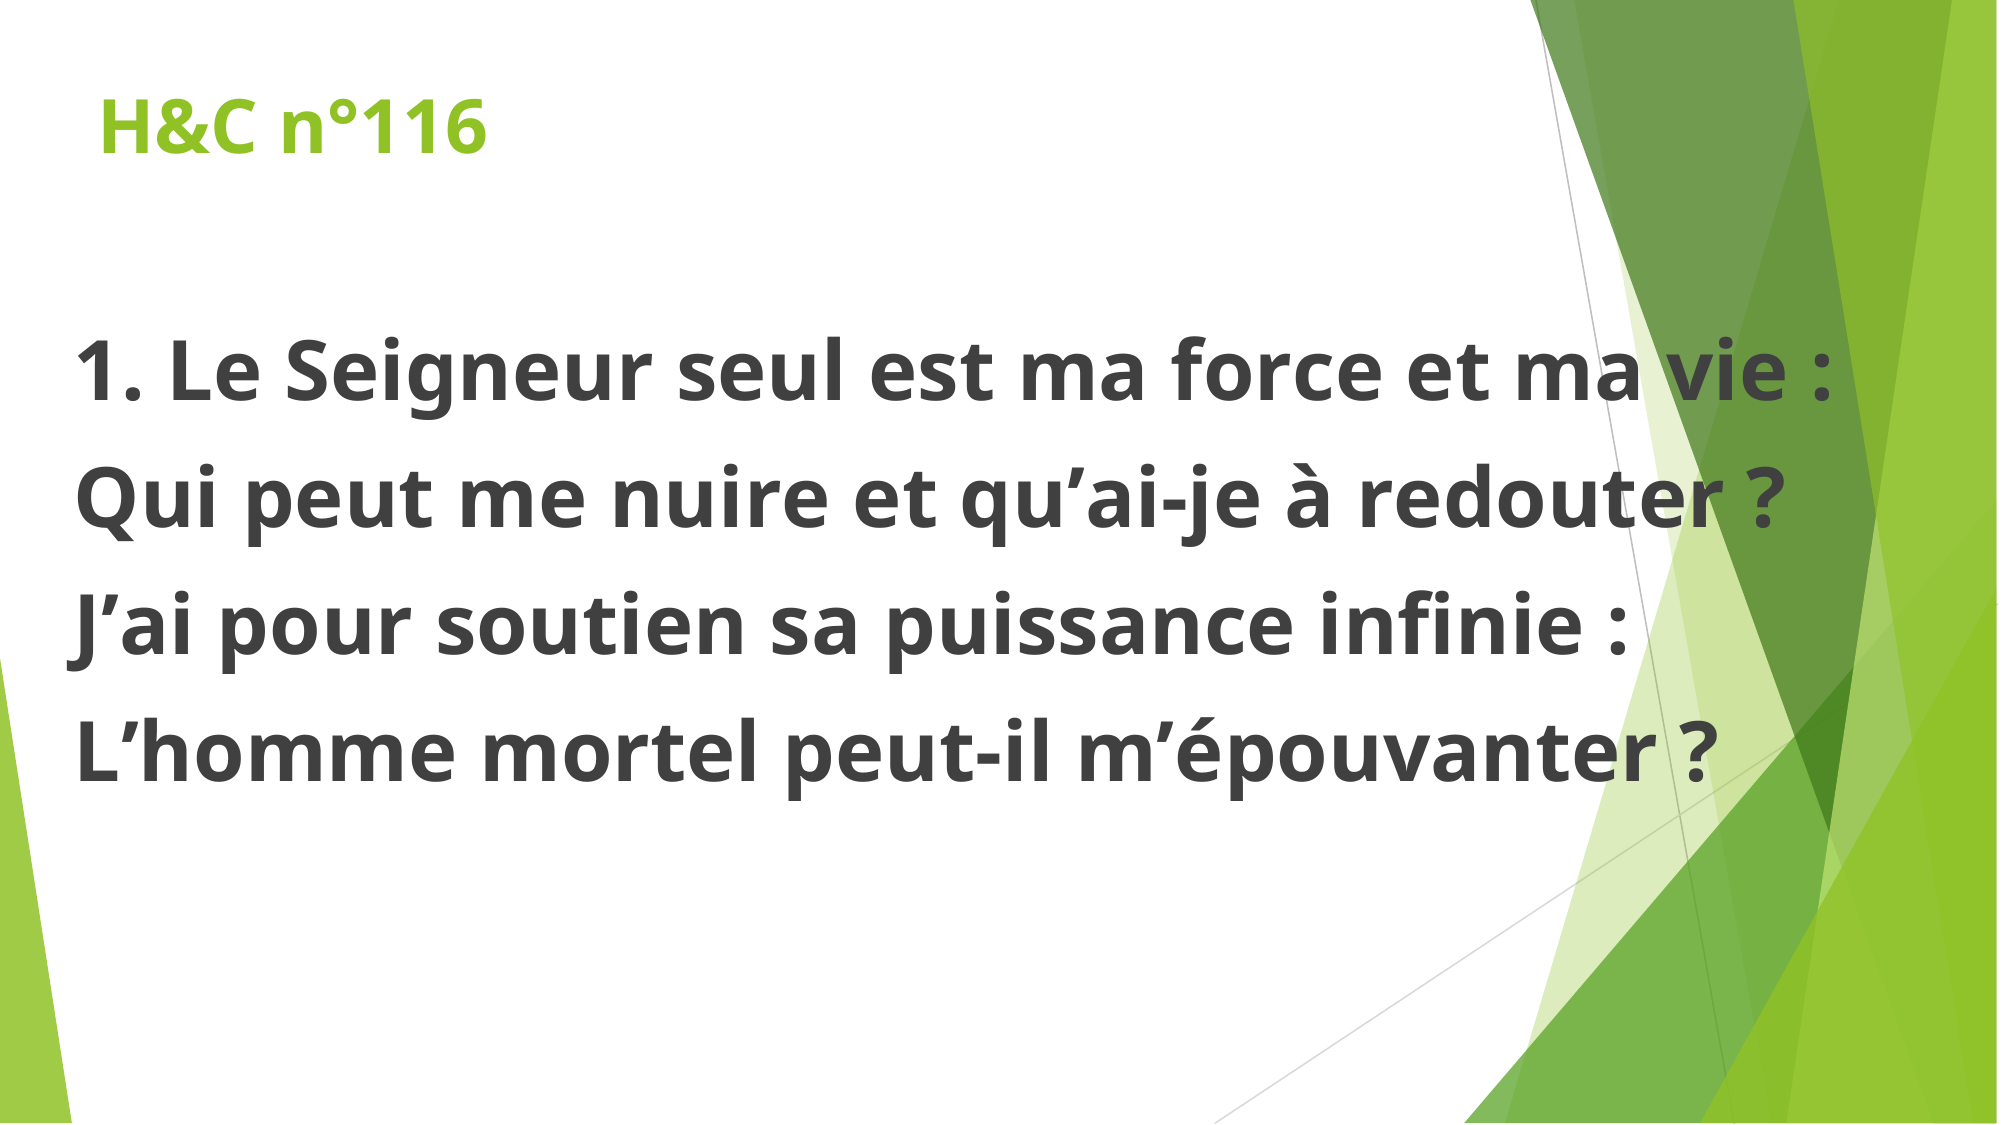

H&C n°116
1. Le Seigneur seul est ma force et ma vie :
Qui peut me nuire et qu’ai-je à redouter ?
J’ai pour soutien sa puissance infinie :
L’homme mortel peut-il m’épouvanter ?